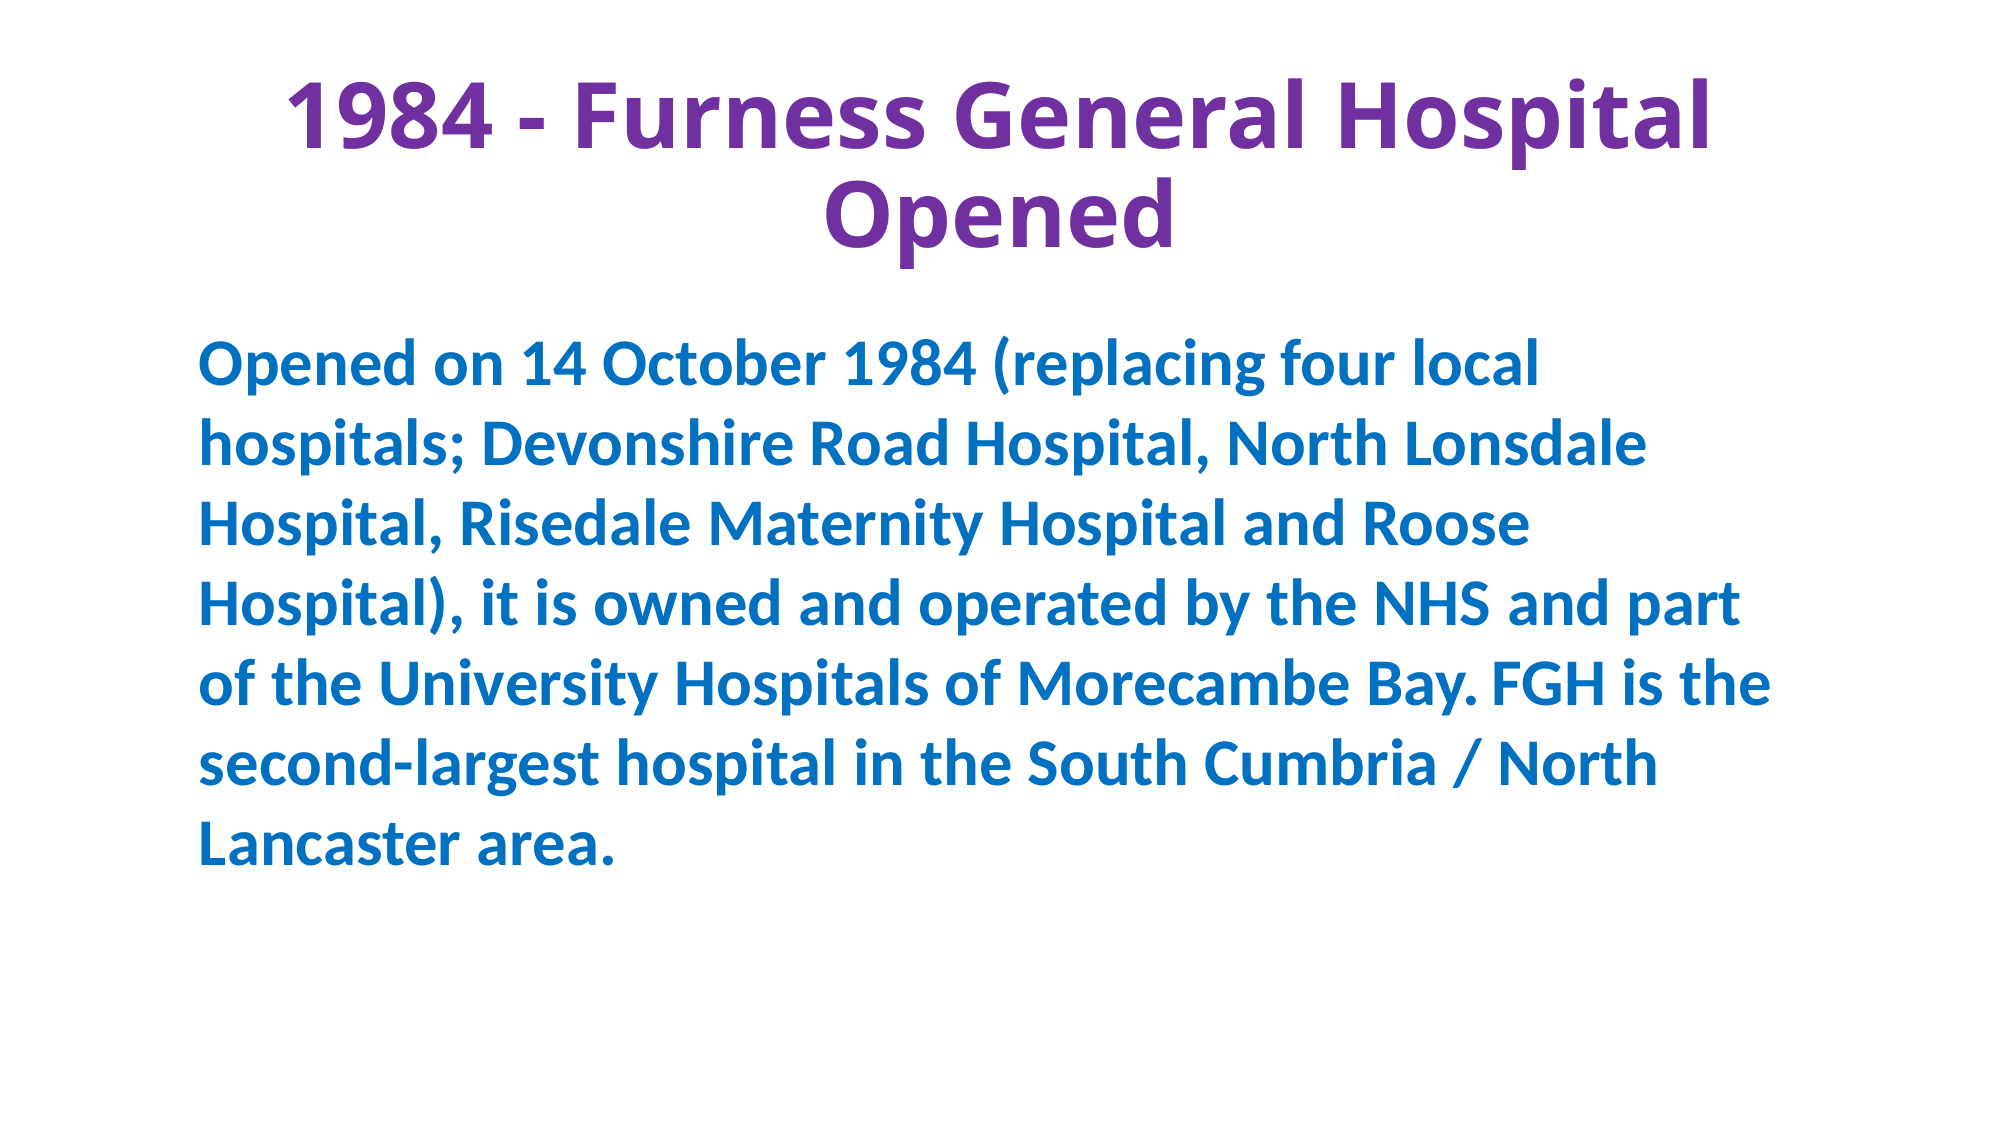

# 1984 - Furness General Hospital Opened
Opened on 14 October 1984 (replacing four local hospitals; Devonshire Road Hospital, North Lonsdale Hospital, Risedale Maternity Hospital and Roose Hospital), it is owned and operated by the NHS and part of the University Hospitals of Morecambe Bay. FGH is the second-largest hospital in the South Cumbria / North Lancaster area.